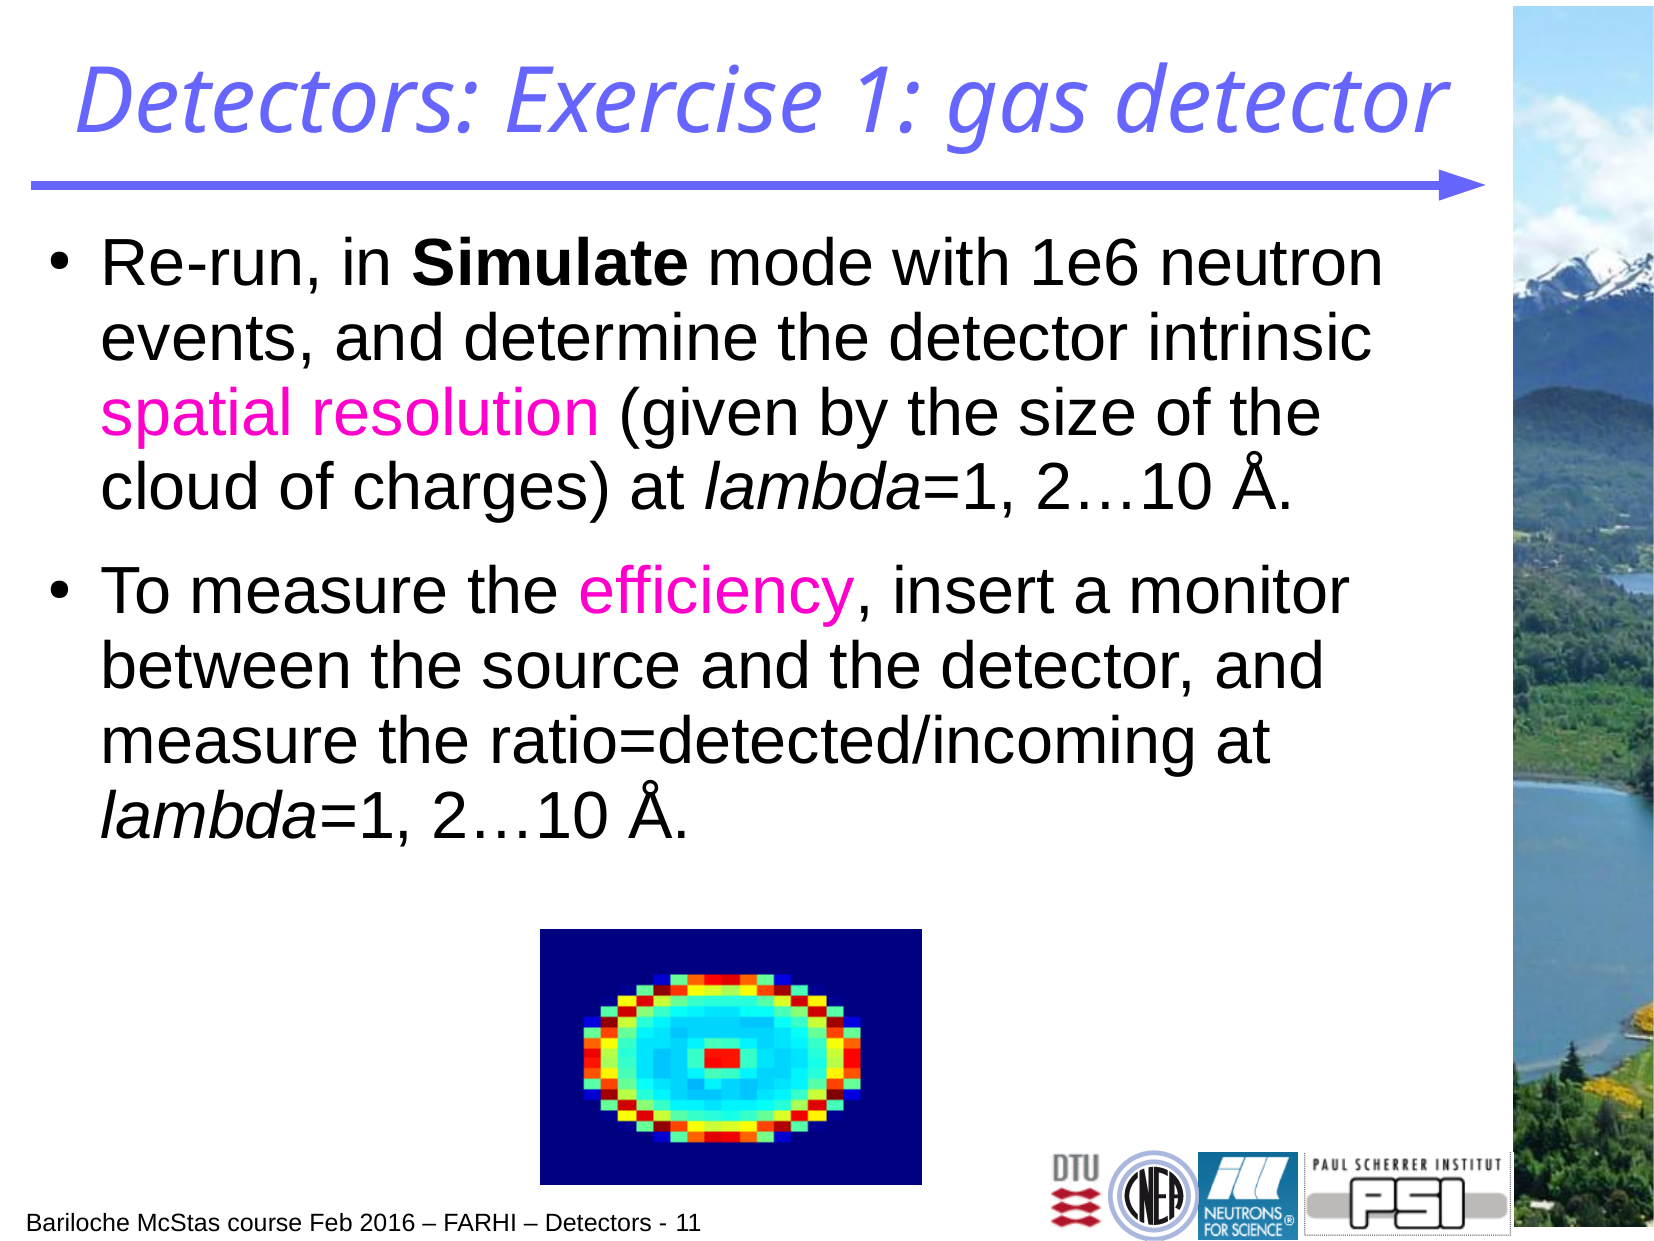

# Detectors: Exercise 1: gas detector
Re-run, in Simulate mode with 1e6 neutron events, and determine the detector intrinsic spatial resolution (given by the size of the cloud of charges) at lambda=1, 2…10 Å.
To measure the efficiency, insert a monitor between the source and the detector, and measure the ratio=detected/incoming at lambda=1, 2…10 Å.